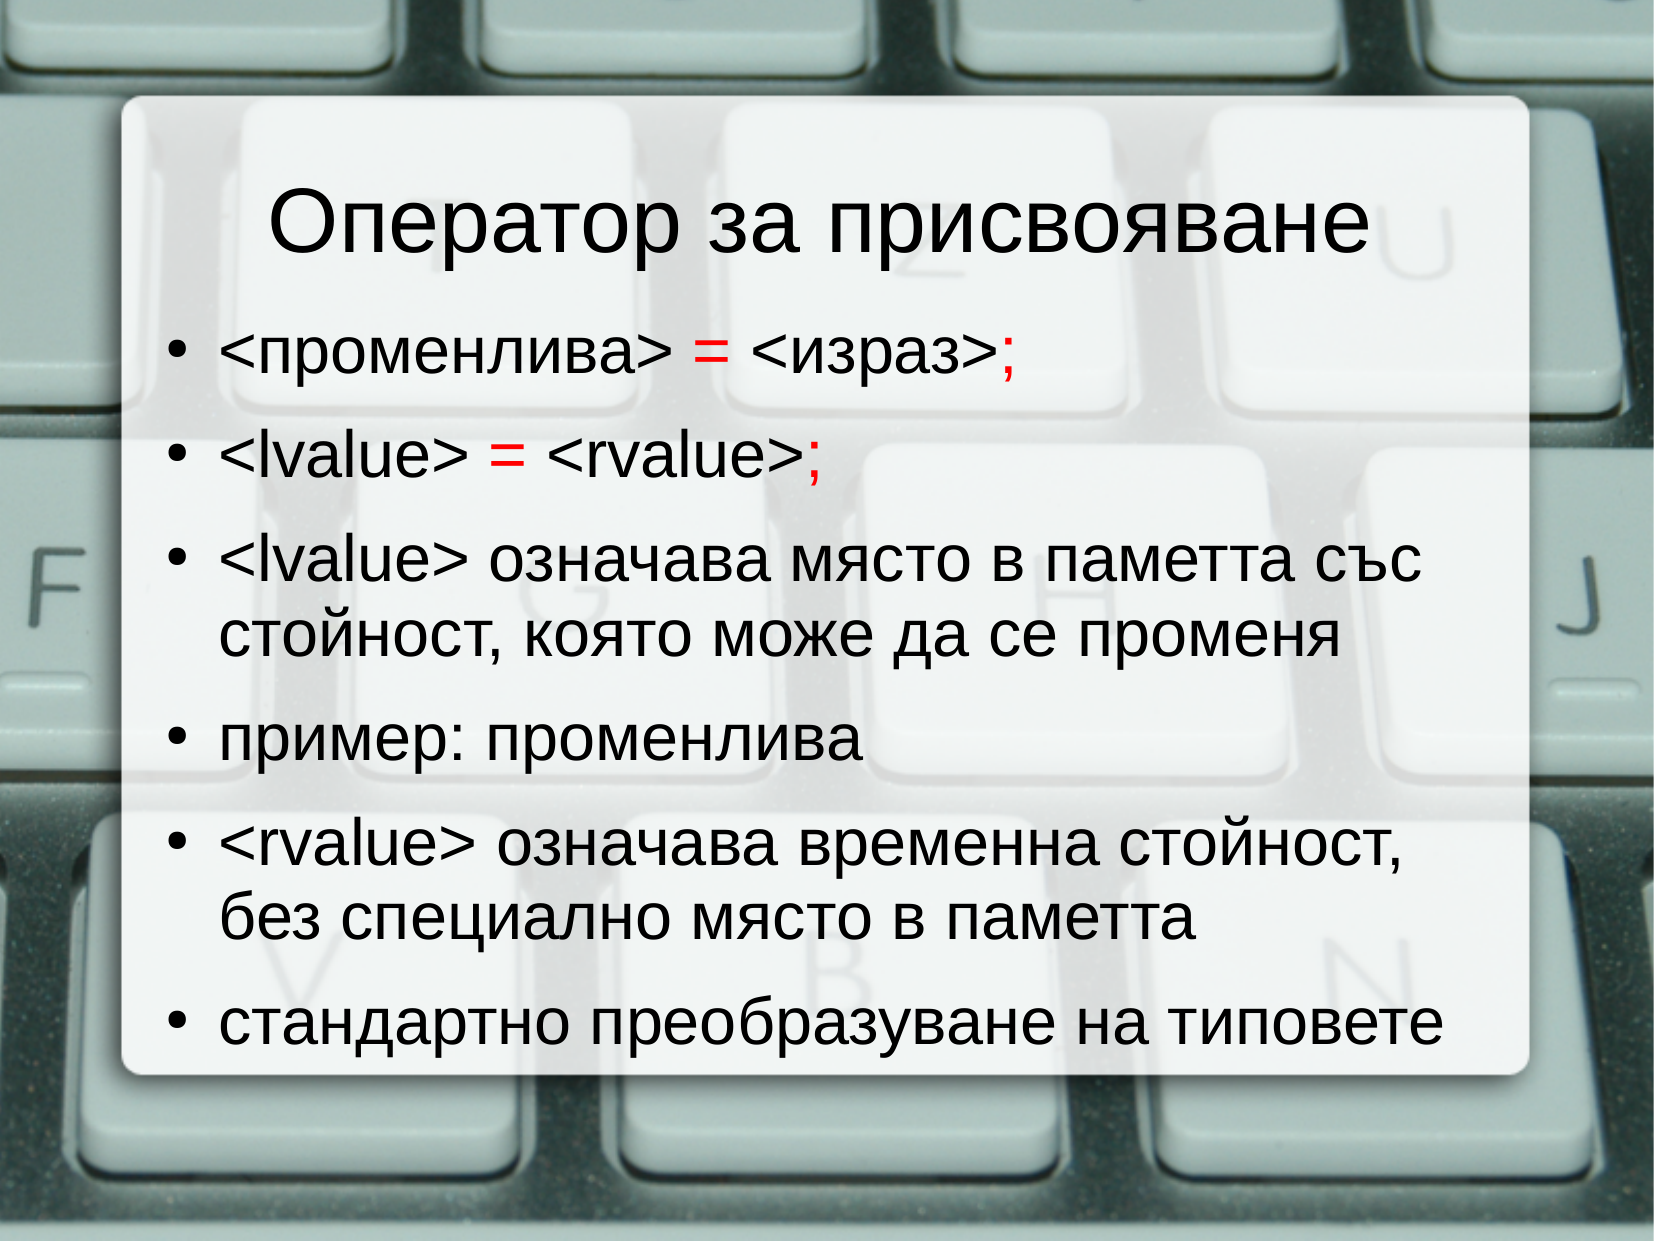

# Оператор за присвояване
<променлива> = <израз>;
<lvalue> = <rvalue>;
<lvalue> означава място в паметта със стойност, която може да се променя
пример: променлива
<rvalue> означава временна стойност, без специално място в паметта
стандартно преобразуване на типовете